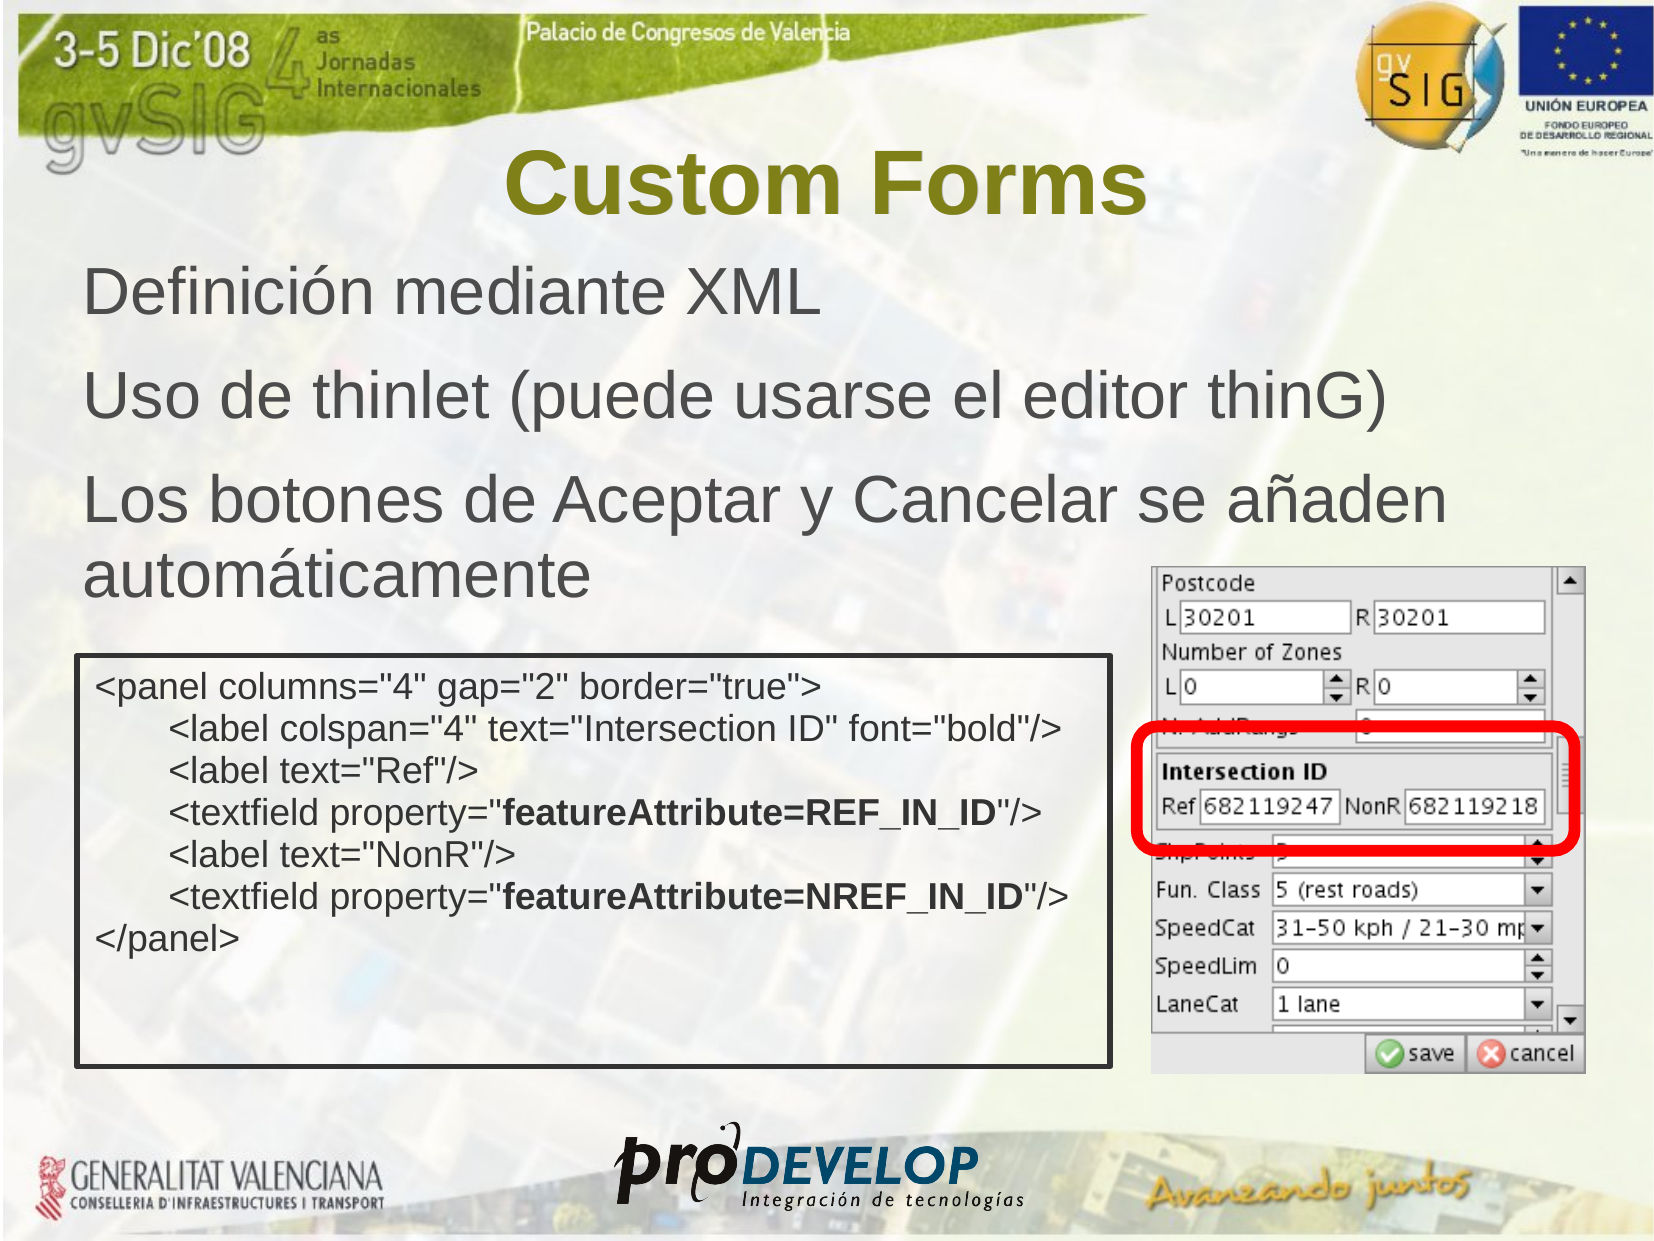

# Custom Forms
Definición mediante XML
Uso de thinlet (puede usarse el editor thinG)
Los botones de Aceptar y Cancelar se añaden automáticamente
<panel columns="4" gap="2" border="true">
	<label colspan="4" text="Intersection ID" font="bold"/>
	<label text="Ref"/>
	<textfield property="featureAttribute=REF_IN_ID"/>
	<label text="NonR"/>
	<textfield property="featureAttribute=NREF_IN_ID"/>
</panel>